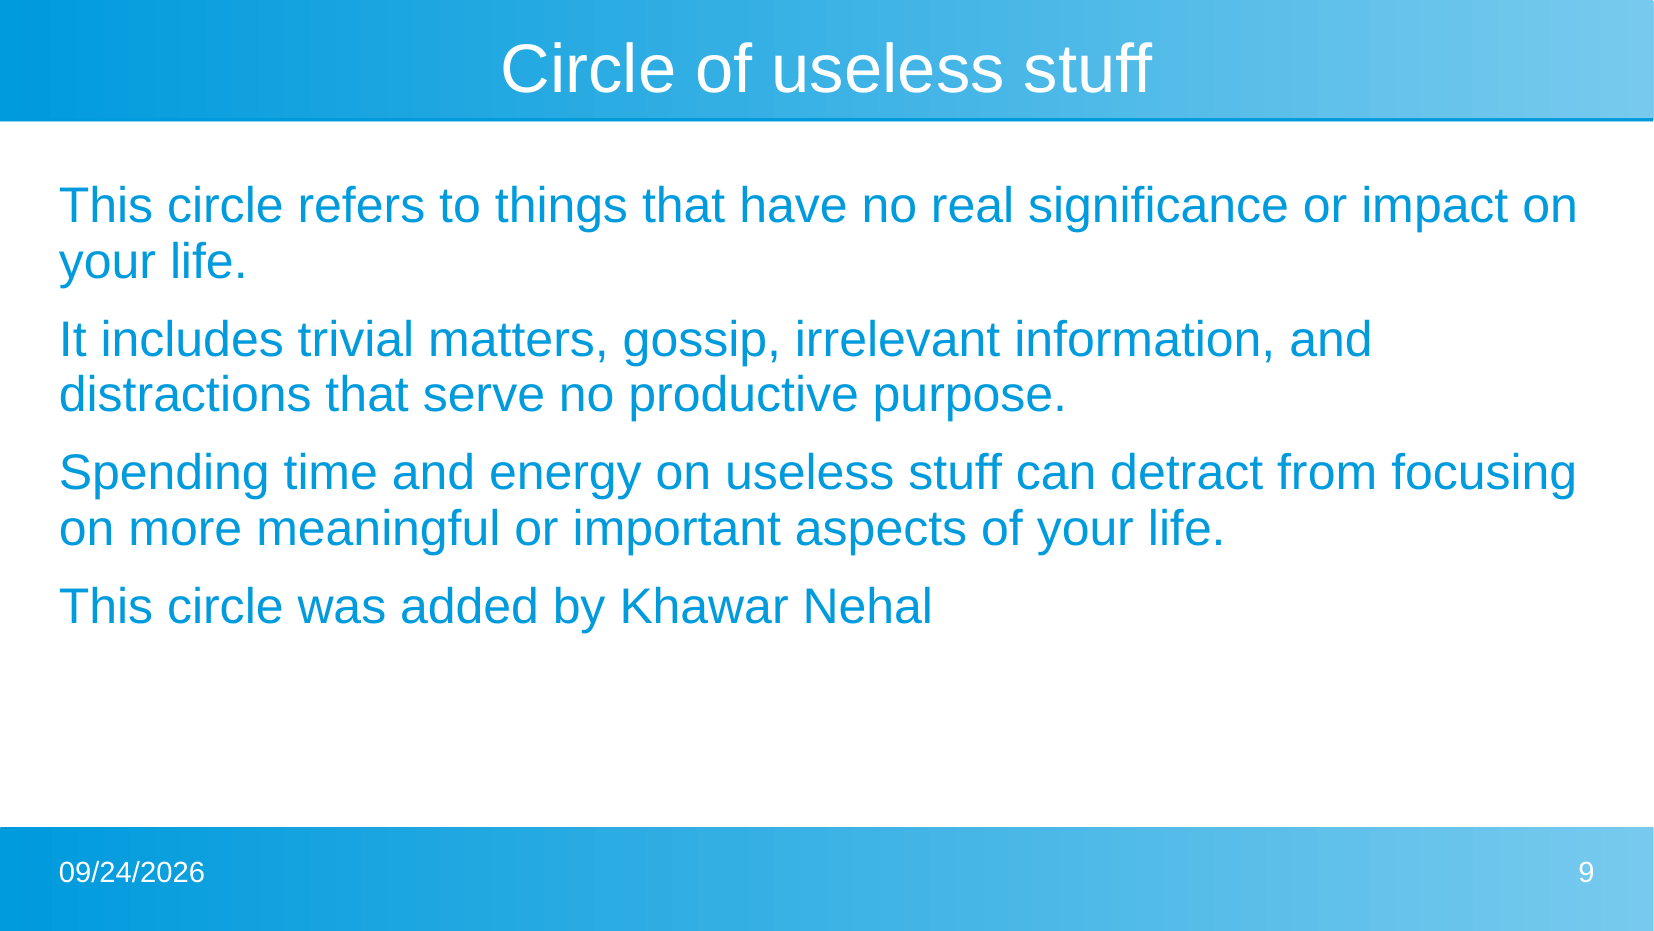

# Circle of useless stuff
This circle refers to things that have no real significance or impact on your life.
It includes trivial matters, gossip, irrelevant information, and distractions that serve no productive purpose.
Spending time and energy on useless stuff can detract from focusing on more meaningful or important aspects of your life.
This circle was added by Khawar Nehal
9